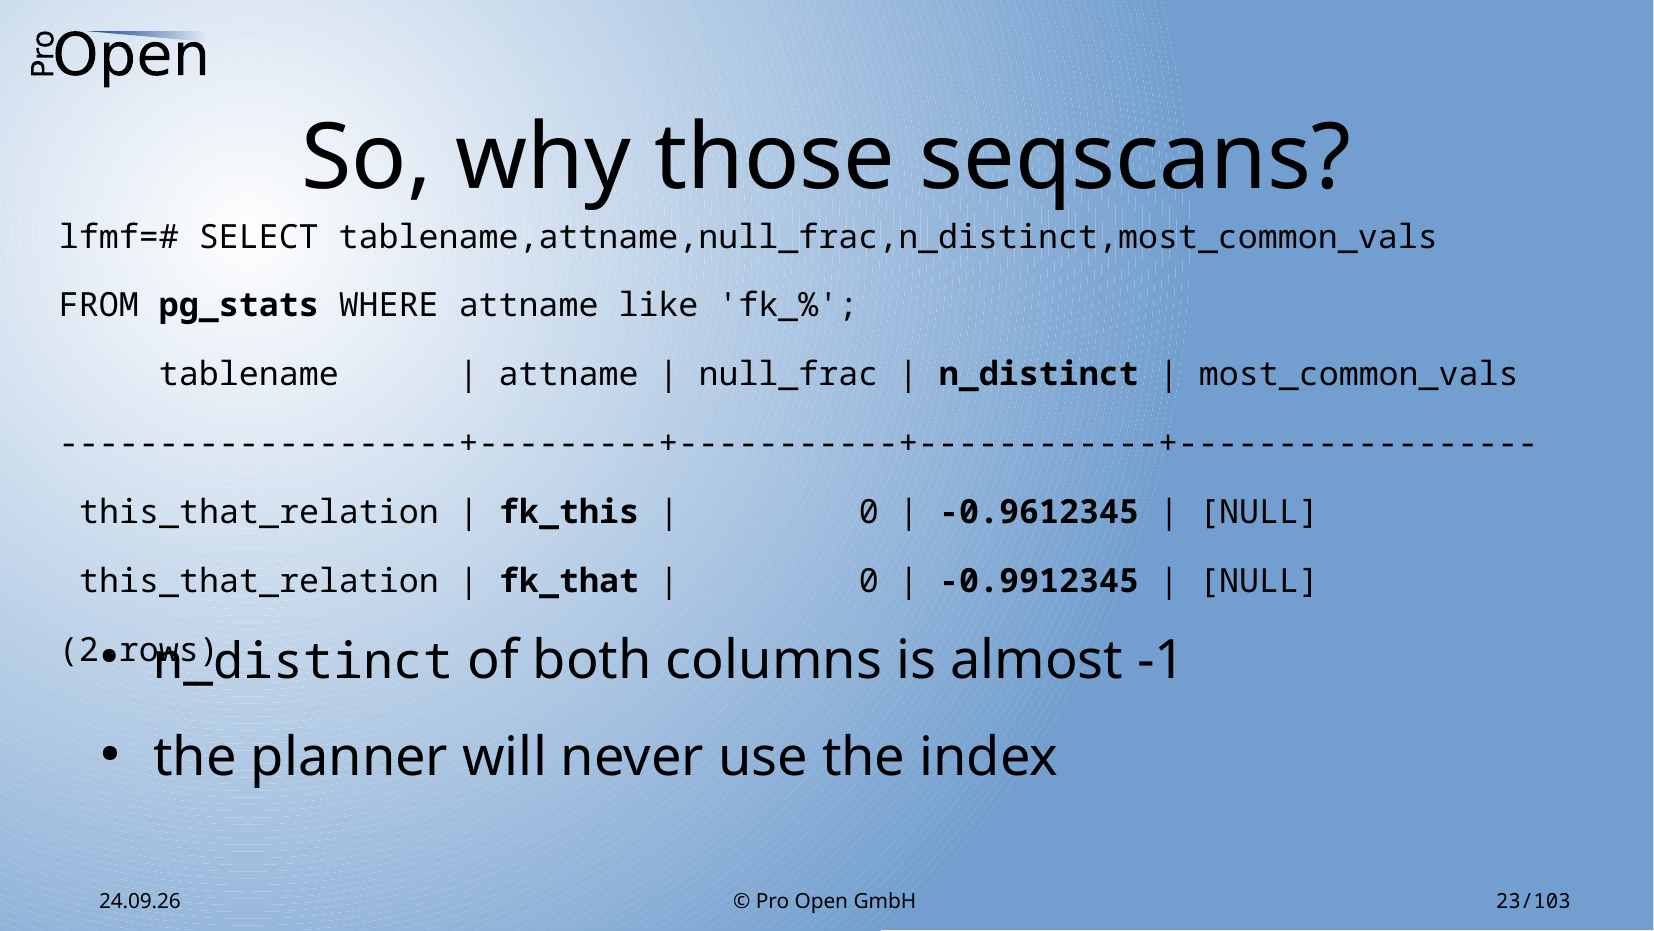

# So, why those seqscans?
lfmf=# SELECT tablename,attname,null_frac,n_distinct,most_common_vals
FROM pg_stats WHERE attname like 'fk_%';
 tablename | attname | null_frac | n_distinct | most_common_vals
--------------------+---------+-----------+------------+------------------
 this_that_relation | fk_this | 0 | -0.9612345 | [NULL]
 this_that_relation | fk_that | 0 | -0.9912345 | [NULL]
(2 rows)
n_distinct of both columns is almost -1
the planner will never use the index
© Pro Open GmbH
23